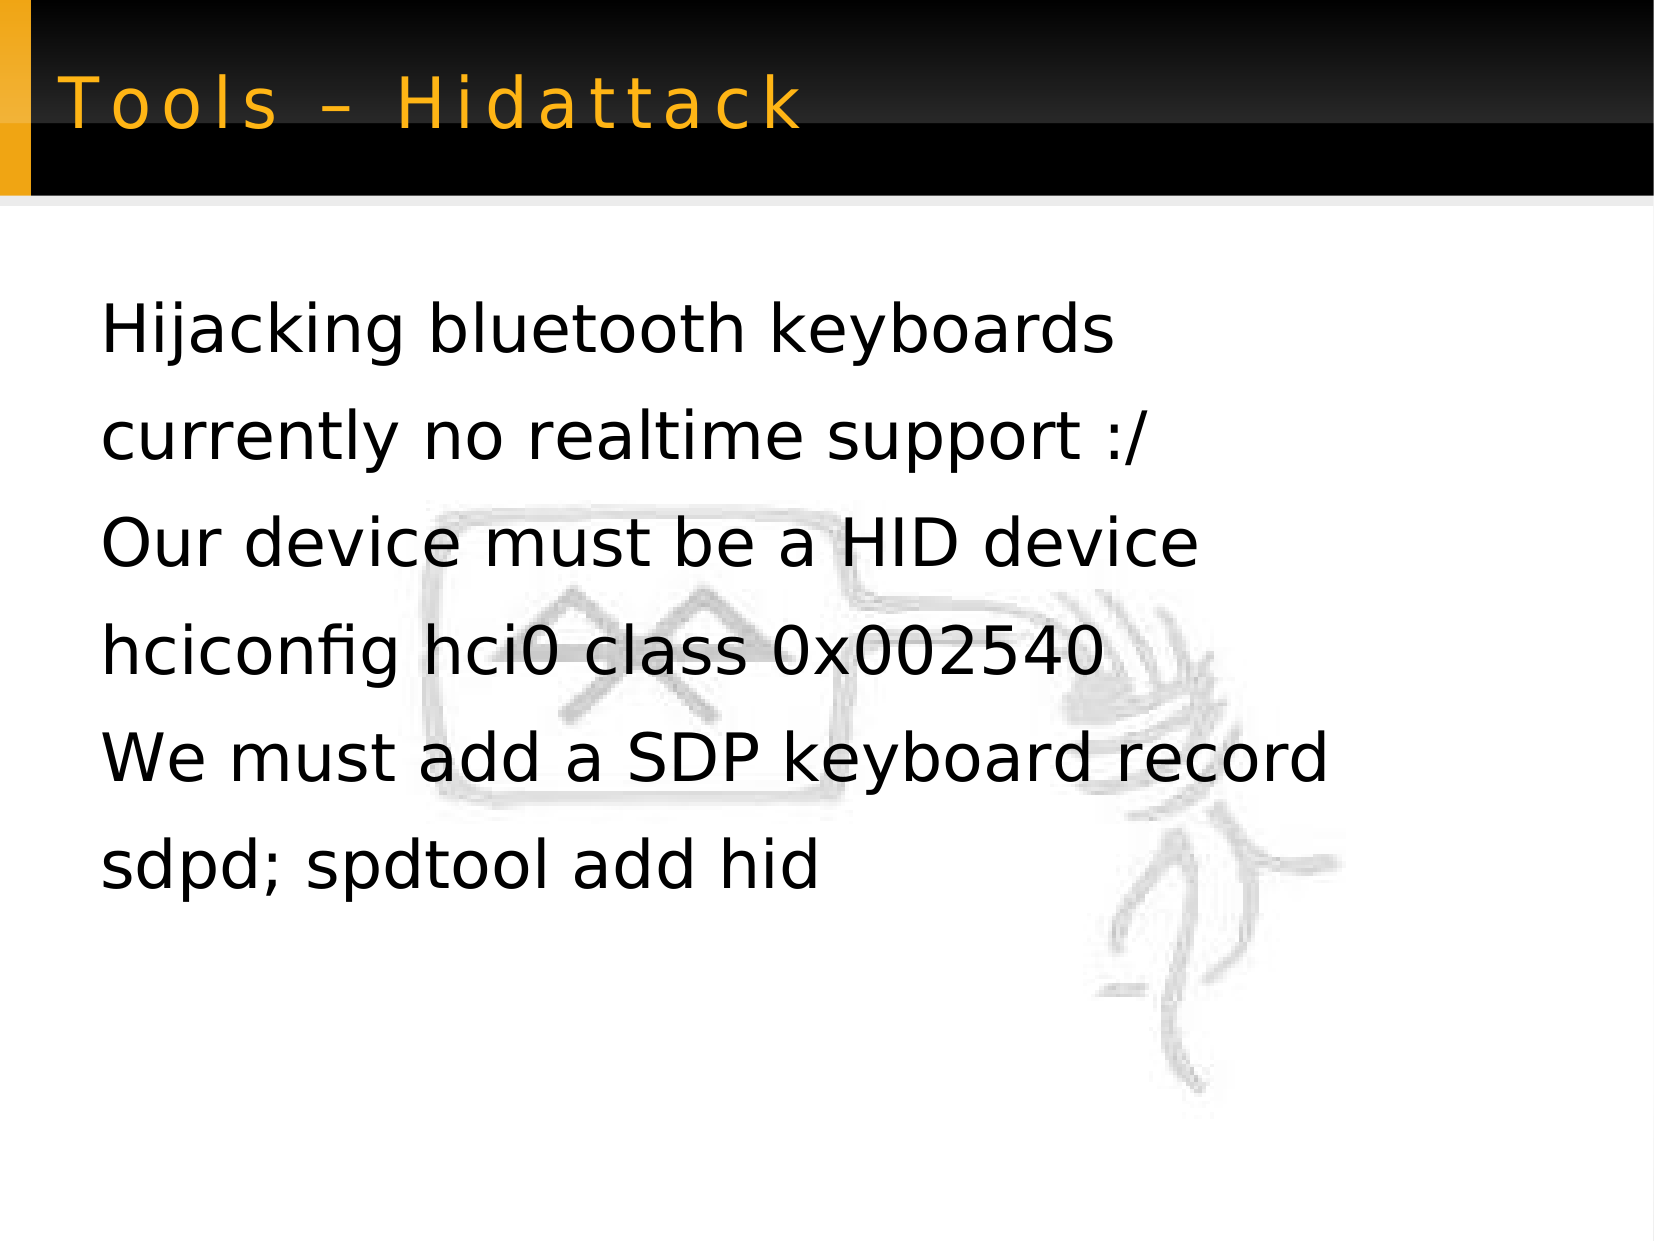

# Tools – Hidattack
Hijacking bluetooth keyboards
currently no realtime support :/
Our device must be a HID device
hciconfig hci0 class 0x002540
We must add a SDP keyboard record
sdpd; spdtool add hid